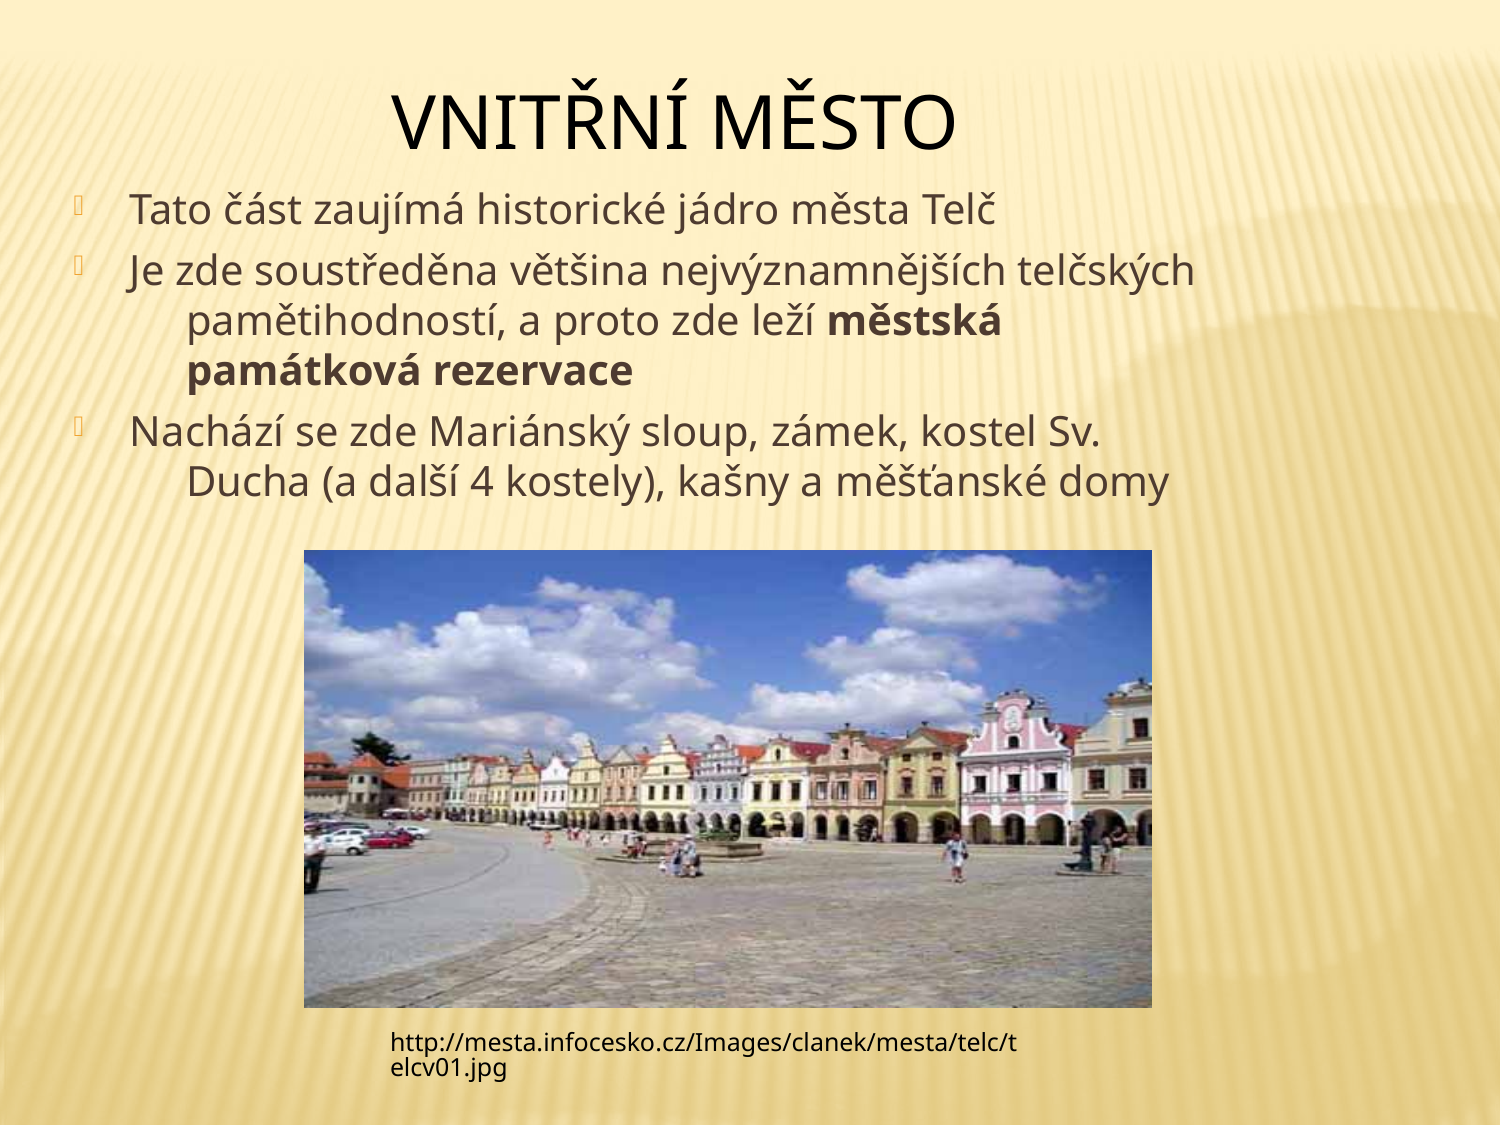

# Vnitřní město
Tato část zaujímá historické jádro města Telč
Je zde soustředěna většina nejvýznamnějších telčských pamětihodností, a proto zde leží městská památková rezervace
Nachází se zde Mariánský sloup, zámek, kostel Sv. Ducha (a další 4 kostely), kašny a měšťanské domy
http://mesta.infocesko.cz/Images/clanek/mesta/telc/telcv01.jpg